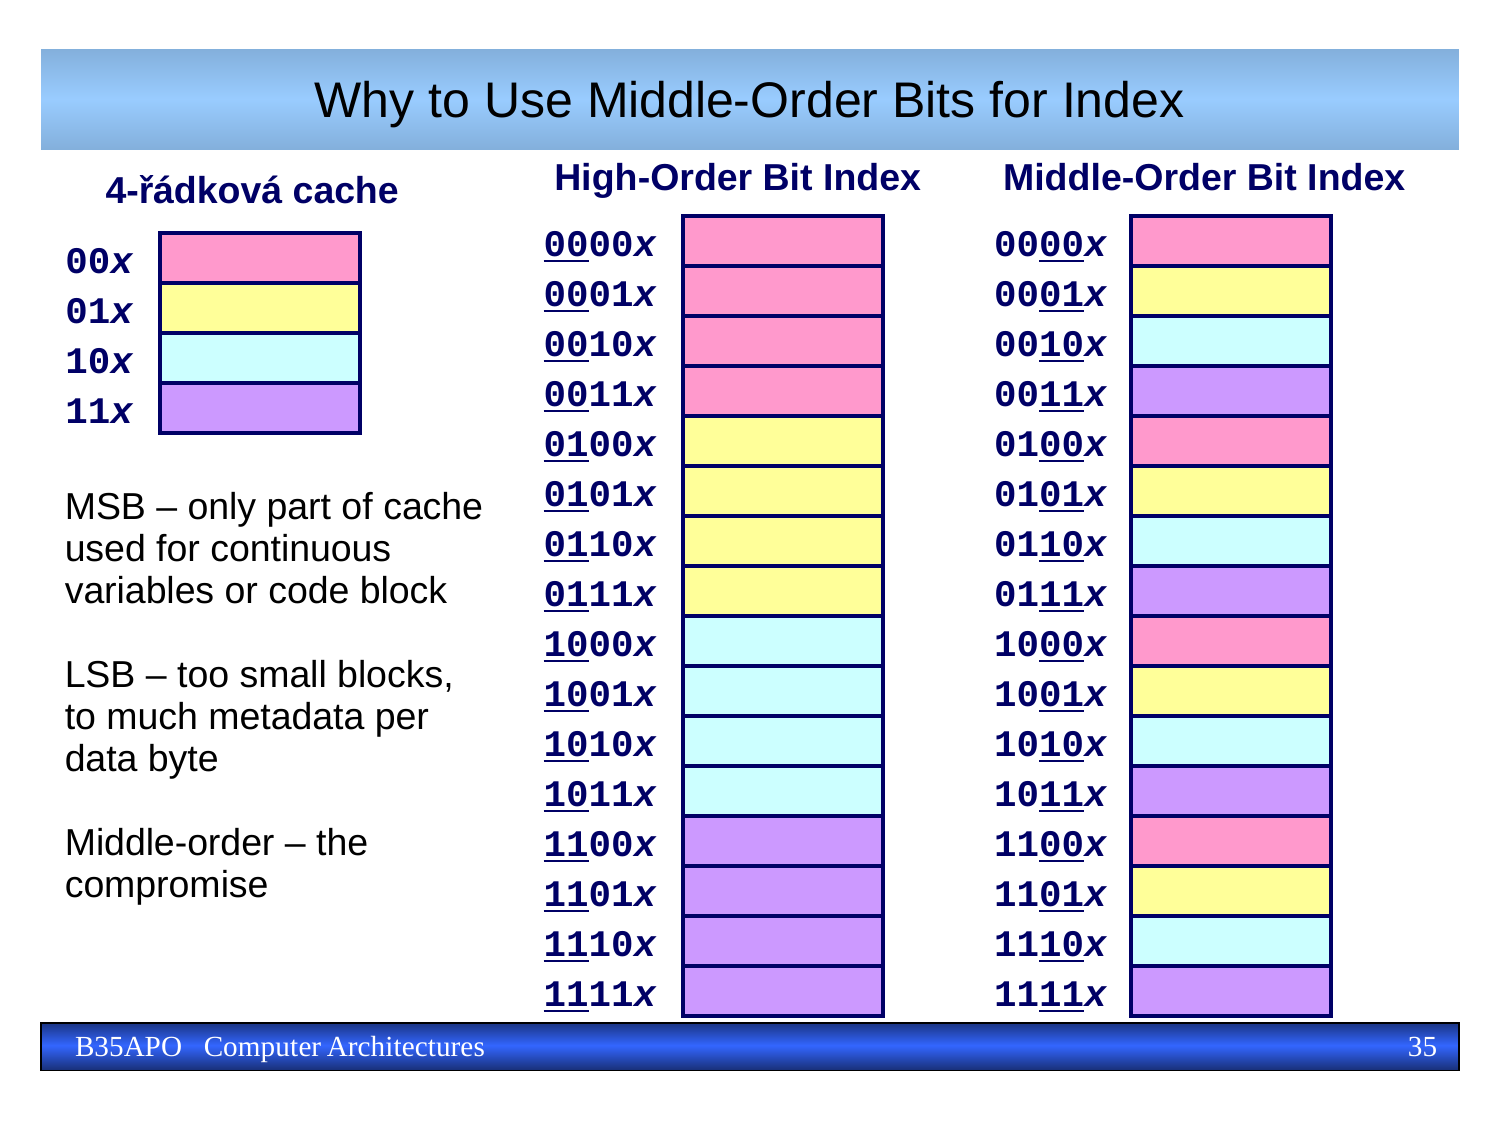

# Why to Use Middle-Order Bits for Index
Middle-Order Bit Index
High-Order Bit Index
4-řádková cache
0000x
0000x
00x
0001x
0001x
01x
0010x
0010x
10x
0011x
0011x
11x
0100x
0100x
0101x
0101x
MSB – only part of cache used for continuous variables or code block
LSB – too small blocks, to much metadata per data byte
Middle-order – the compromise
0110x
0110x
0111x
0111x
1000x
1000x
1001x
1001x
1010x
1010x
1011x
1011x
1100x
1100x
1101x
1101x
1110x
1110x
1111x
1111x
B35APO Computer Architectures
35